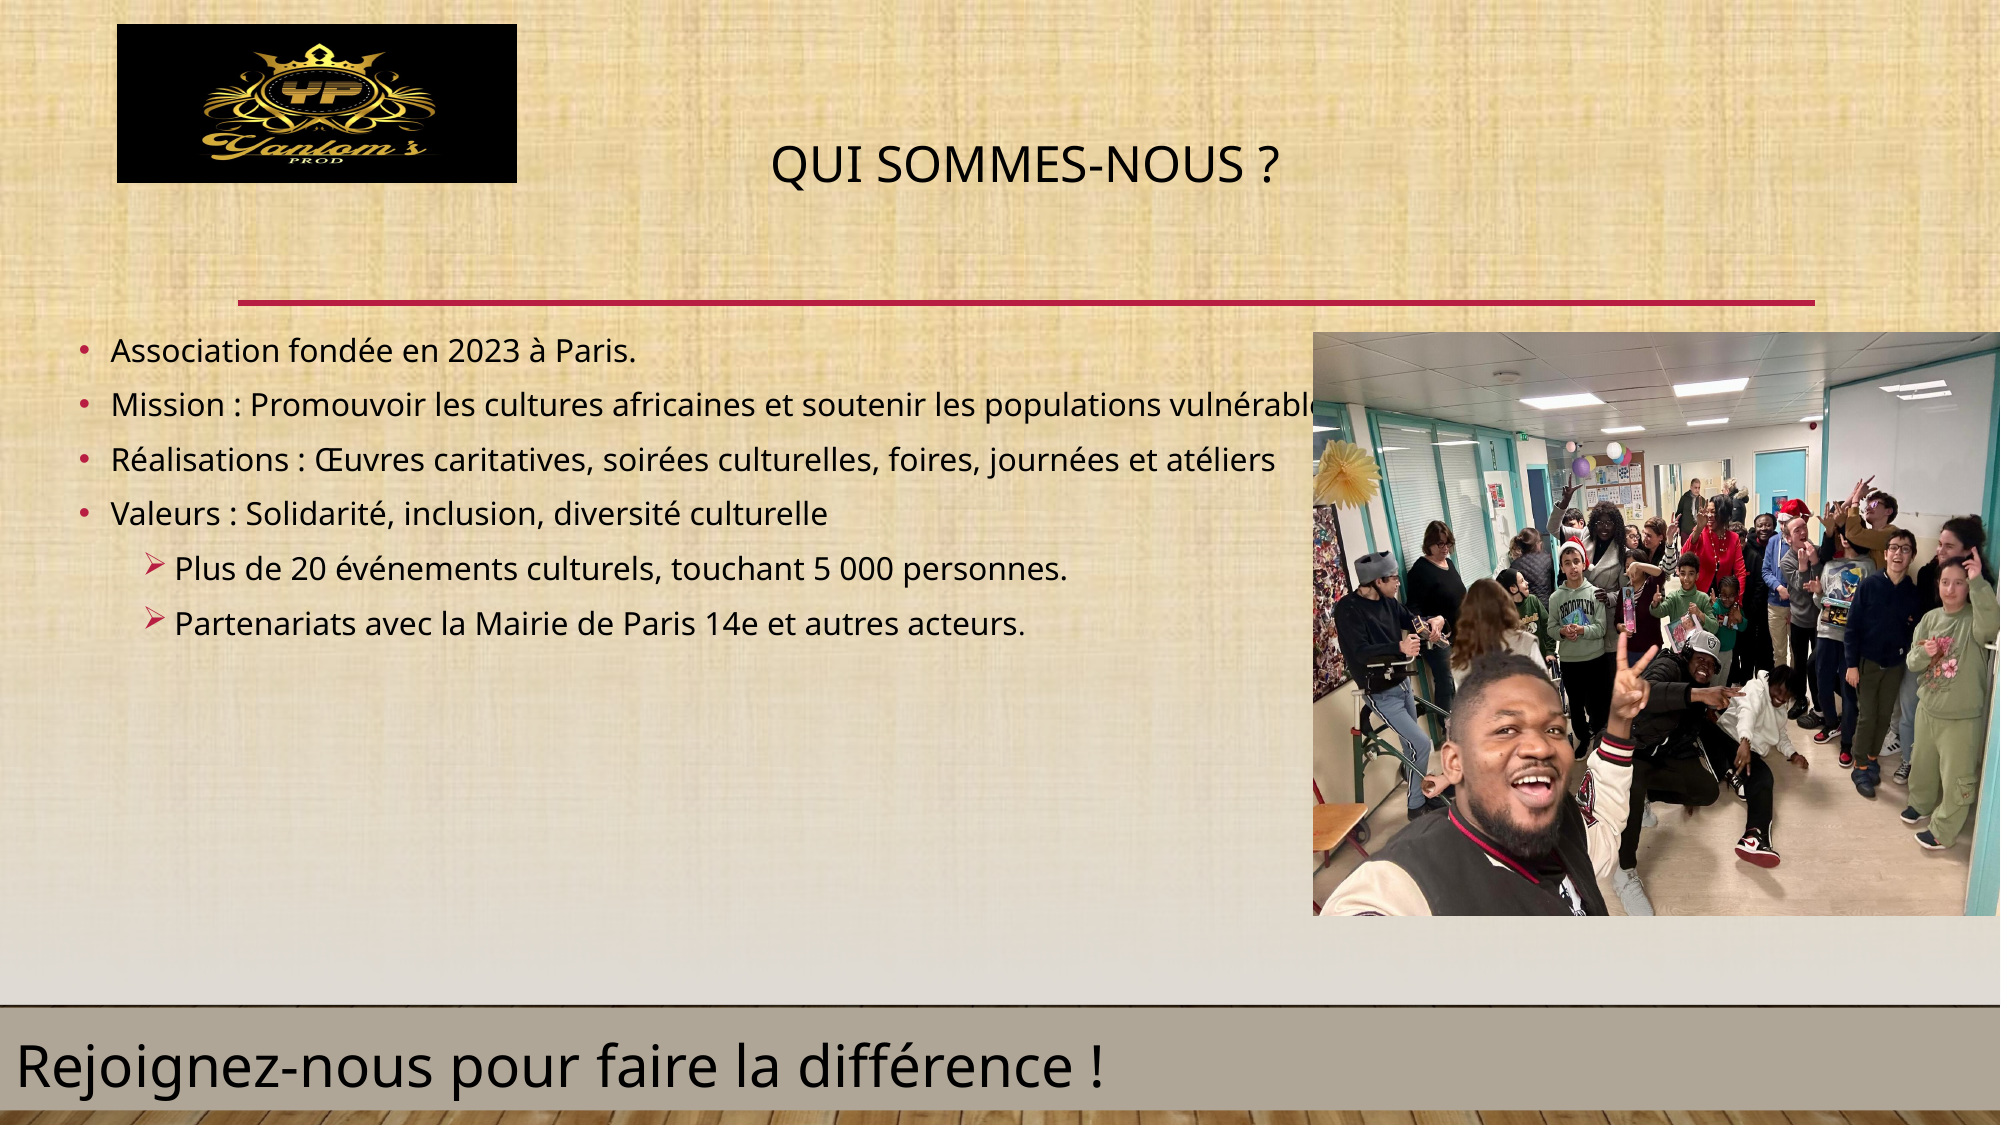

# Qui Sommes-Nous ?
Association fondée en 2023 à Paris.
Mission : Promouvoir les cultures africaines et soutenir les populations vulnérables.
Réalisations : Œuvres caritatives, soirées culturelles, foires, journées et atéliers
Valeurs : Solidarité, inclusion, diversité culturelle
Plus de 20 événements culturels, touchant 5 000 personnes.
Partenariats avec la Mairie de Paris 14e et autres acteurs.
Rejoignez-nous pour faire la différence !